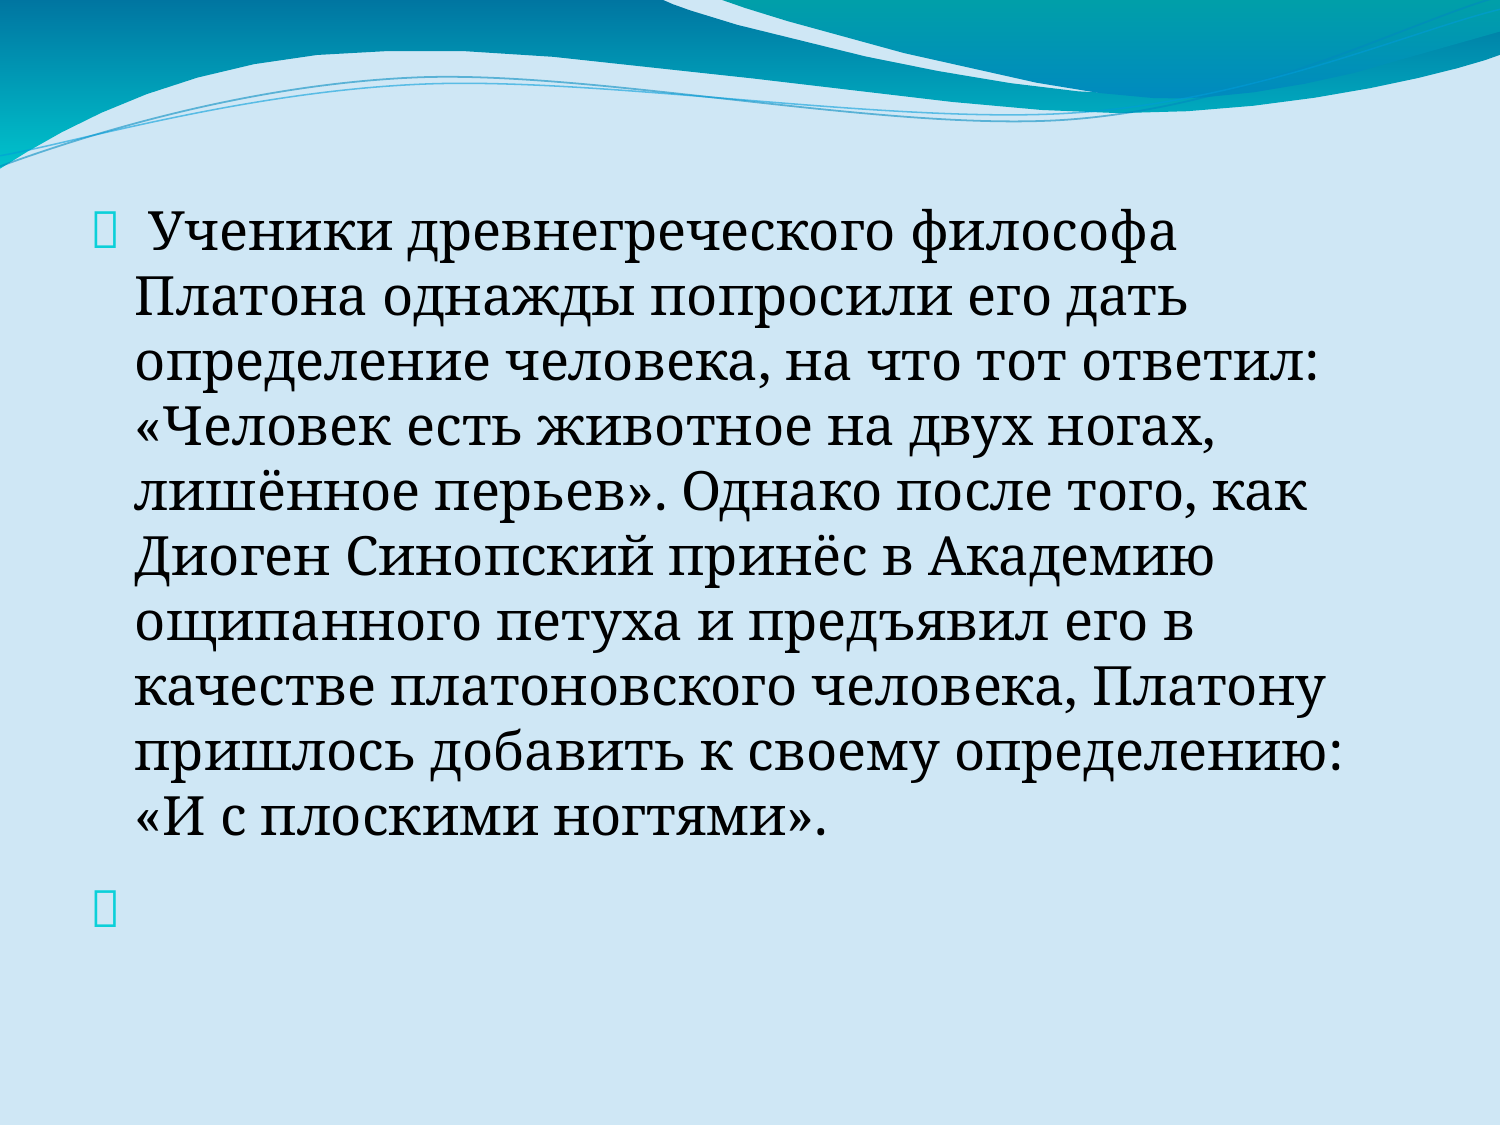

#
 Ученики древнегреческого философа Платона однажды попросили его дать определение человека, на что тот ответил: «Человек есть животное на двух ногах, лишённое перьев». Однако после того, как Диоген Синопский принёс в Академию ощипанного петуха и предъявил его в качестве платоновского человека, Платону пришлось добавить к своему определению: «И с плоскими ногтями».